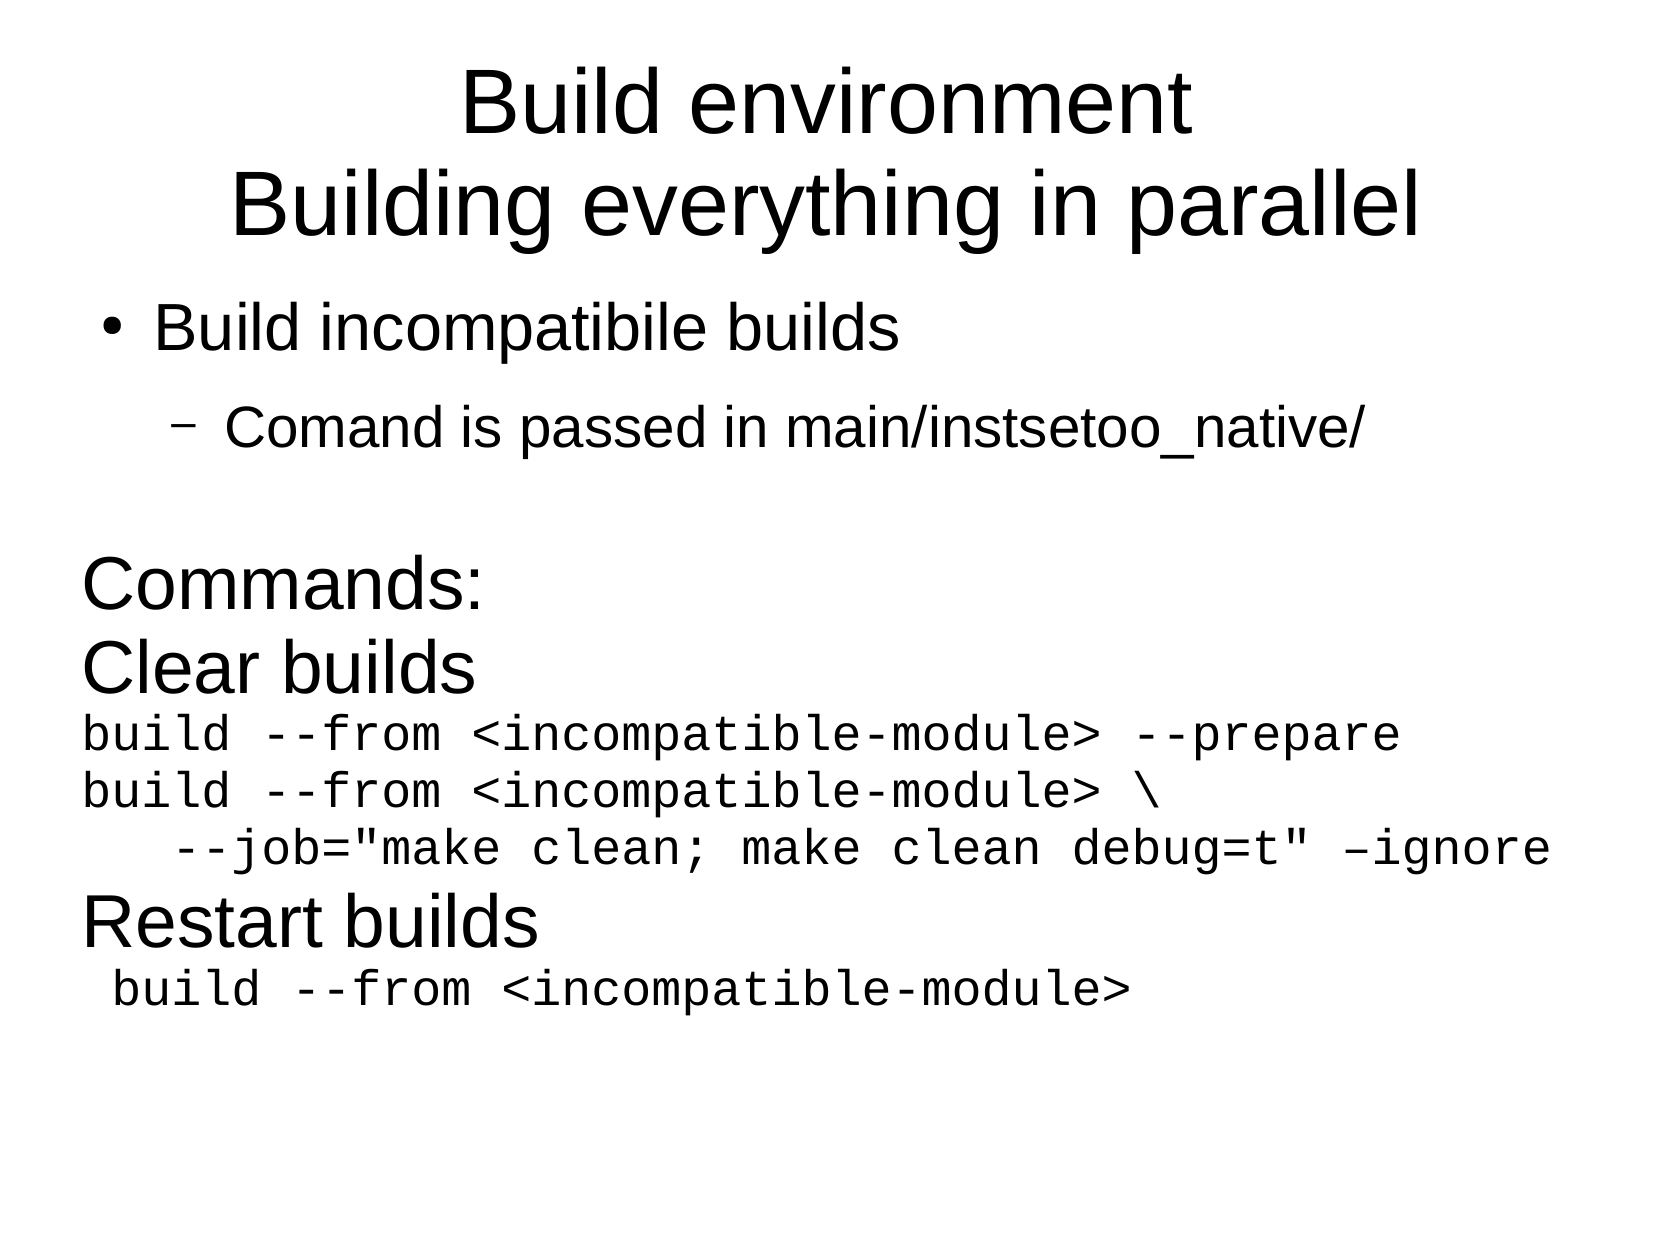

# Build environment Building everything in parallel
Build incompatibile builds
Comand is passed in main/instsetoo_native/
Commands:
Clear builds
build --from <incompatible-module> --prepare
build --from <incompatible-module> \
 --job="make clean; make clean debug=t" –ignore
Restart builds
 build --from <incompatible-module>